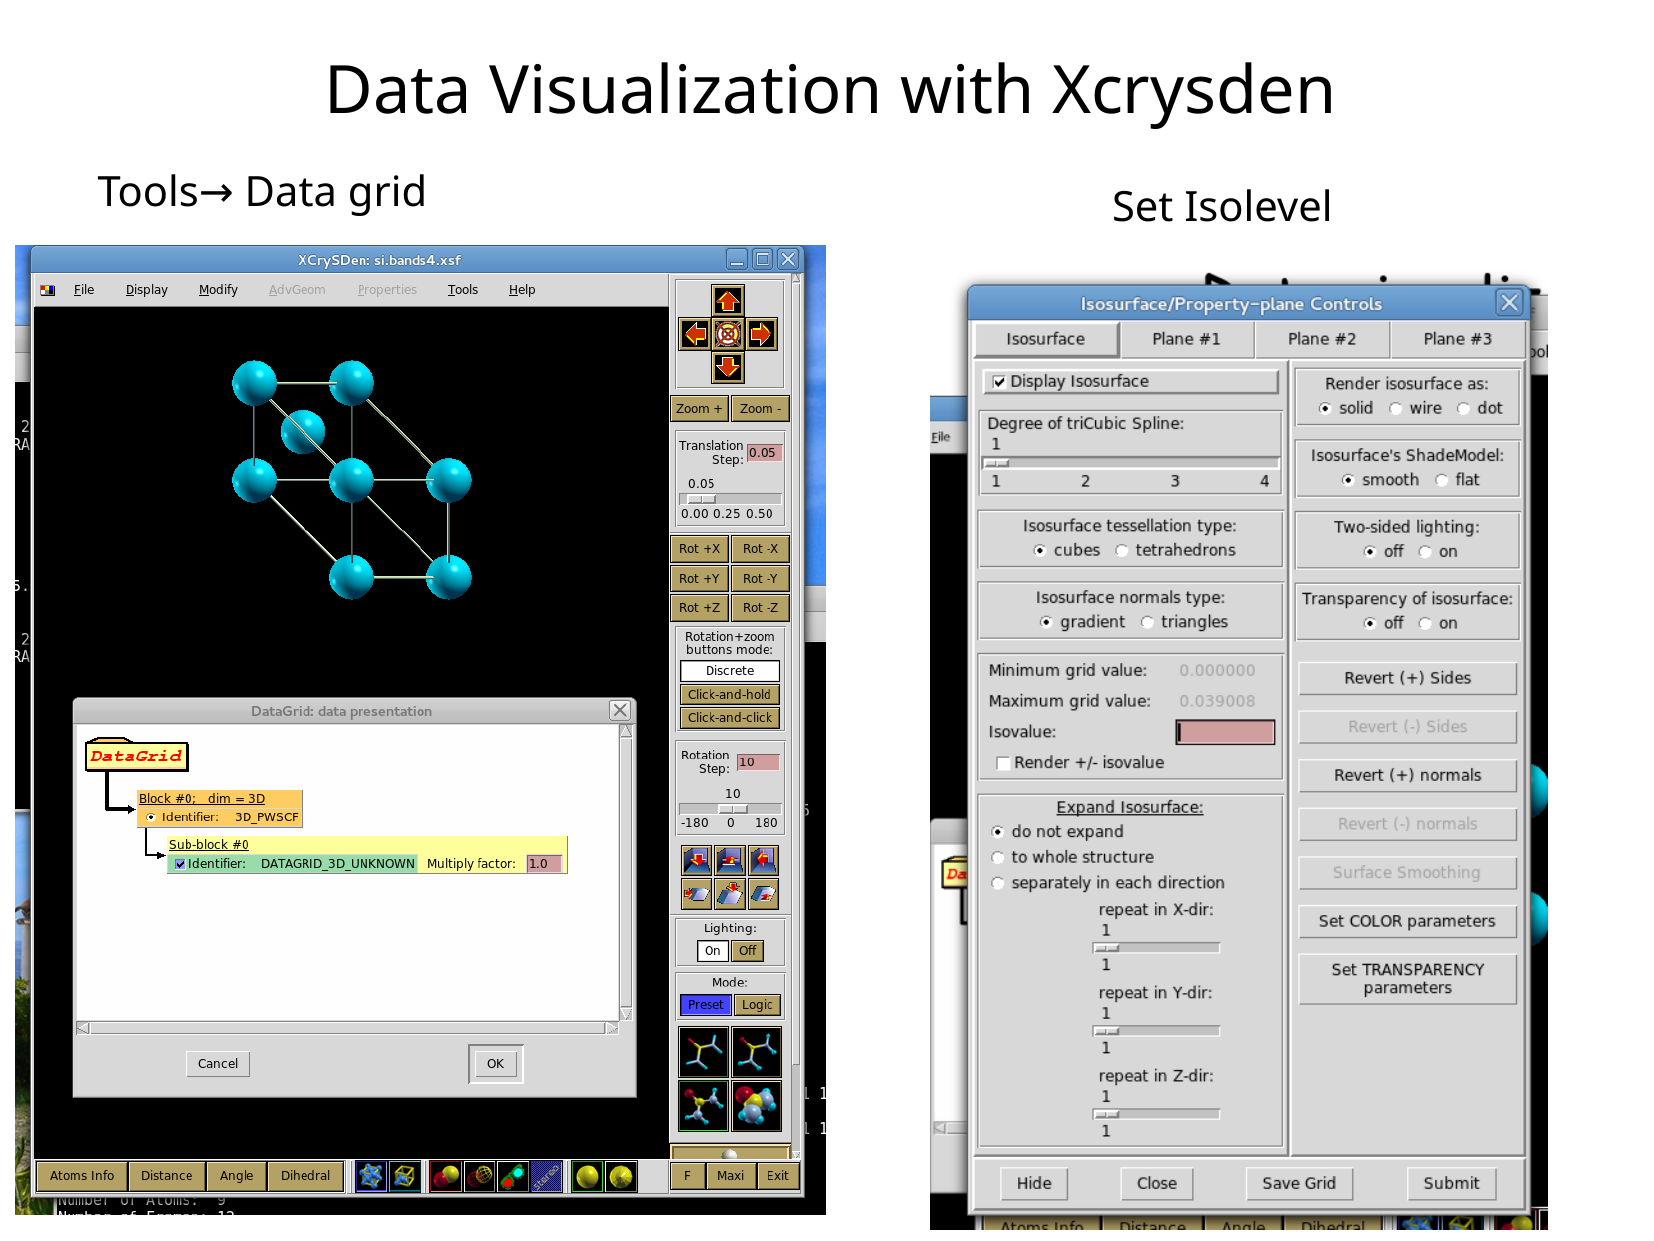

# Data Visualization with Xcrysden
Tools→ Data grid
Set Isolevel